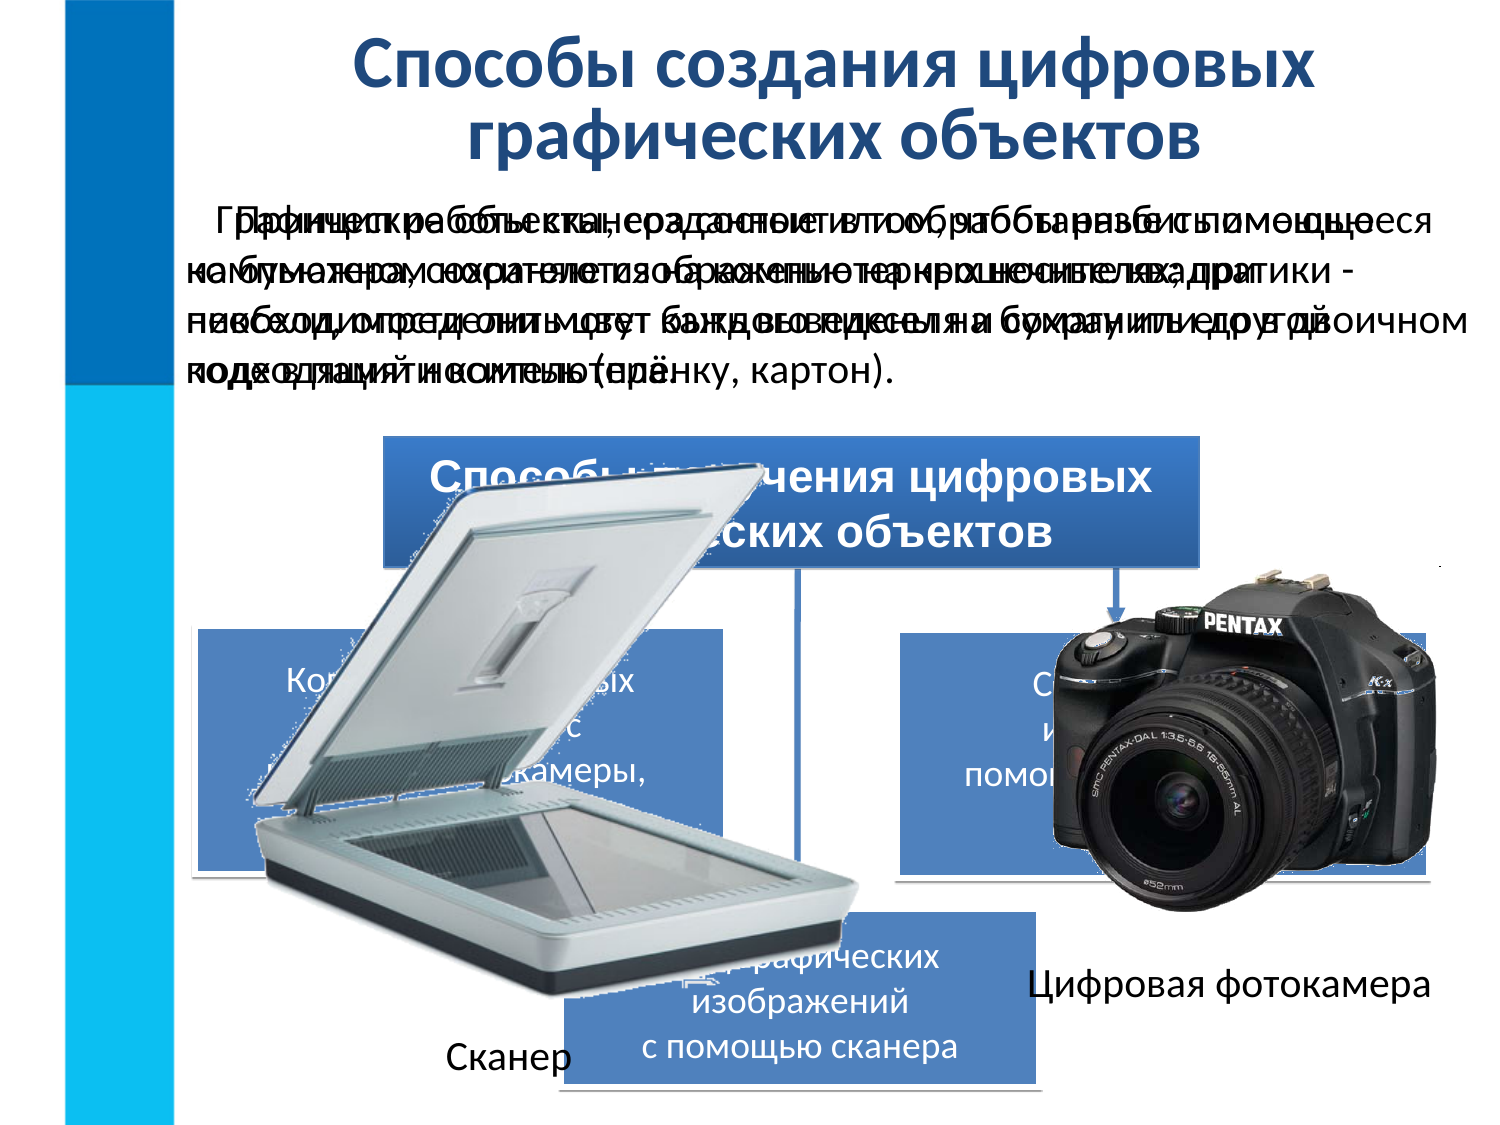

Способы создания цифровых графических объектов
Графические объекты, созданные или обработанные с помощью компьютера, сохраняются на компьютерных носителях; при необходимости они могут быть выведены на бумагу или другой подходящий носитель (плёнку, картон).
 Принцип работы сканера состоит в том, чтобы разбить имеющееся на бумажном носителе изображение на крошечные квадратики - пиксели, определить цвет каждого пикселя и сохранить его в двоичном коде в памяти компьютера.
Способы получения цифровых
графических объектов
Копирование готовых
изображений с
цифровой фотокамеры,
из Интернета
Создание новых
изображений с
помощью программного
обеспечения
Ввод графических
изображений
с помощью сканера
Цифровая фотокамера
Сканер